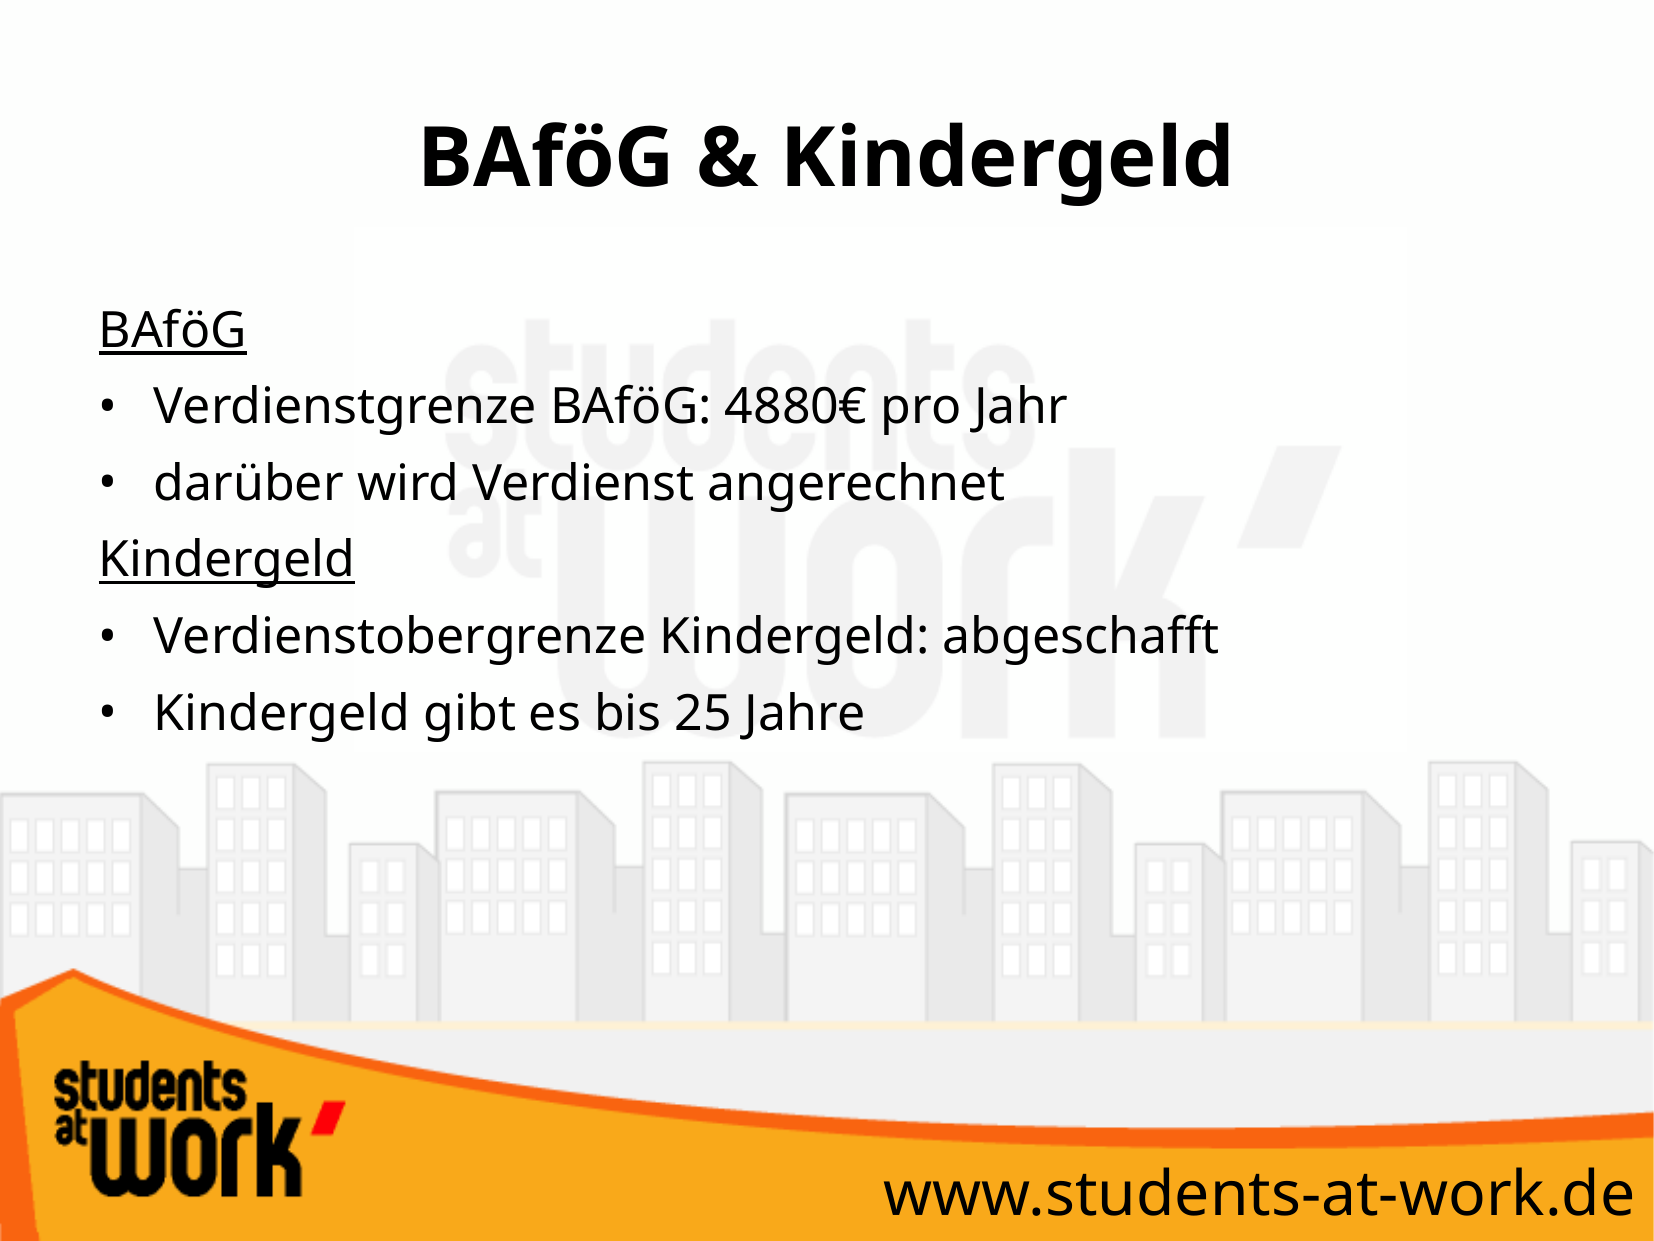

# BAföG & Kindergeld
BAföG
Verdienstgrenze BAföG: 4880€ pro Jahr
darüber wird Verdienst angerechnet
Kindergeld
Verdienstobergrenze Kindergeld: abgeschafft
Kindergeld gibt es bis 25 Jahre
www.students-at-work.de